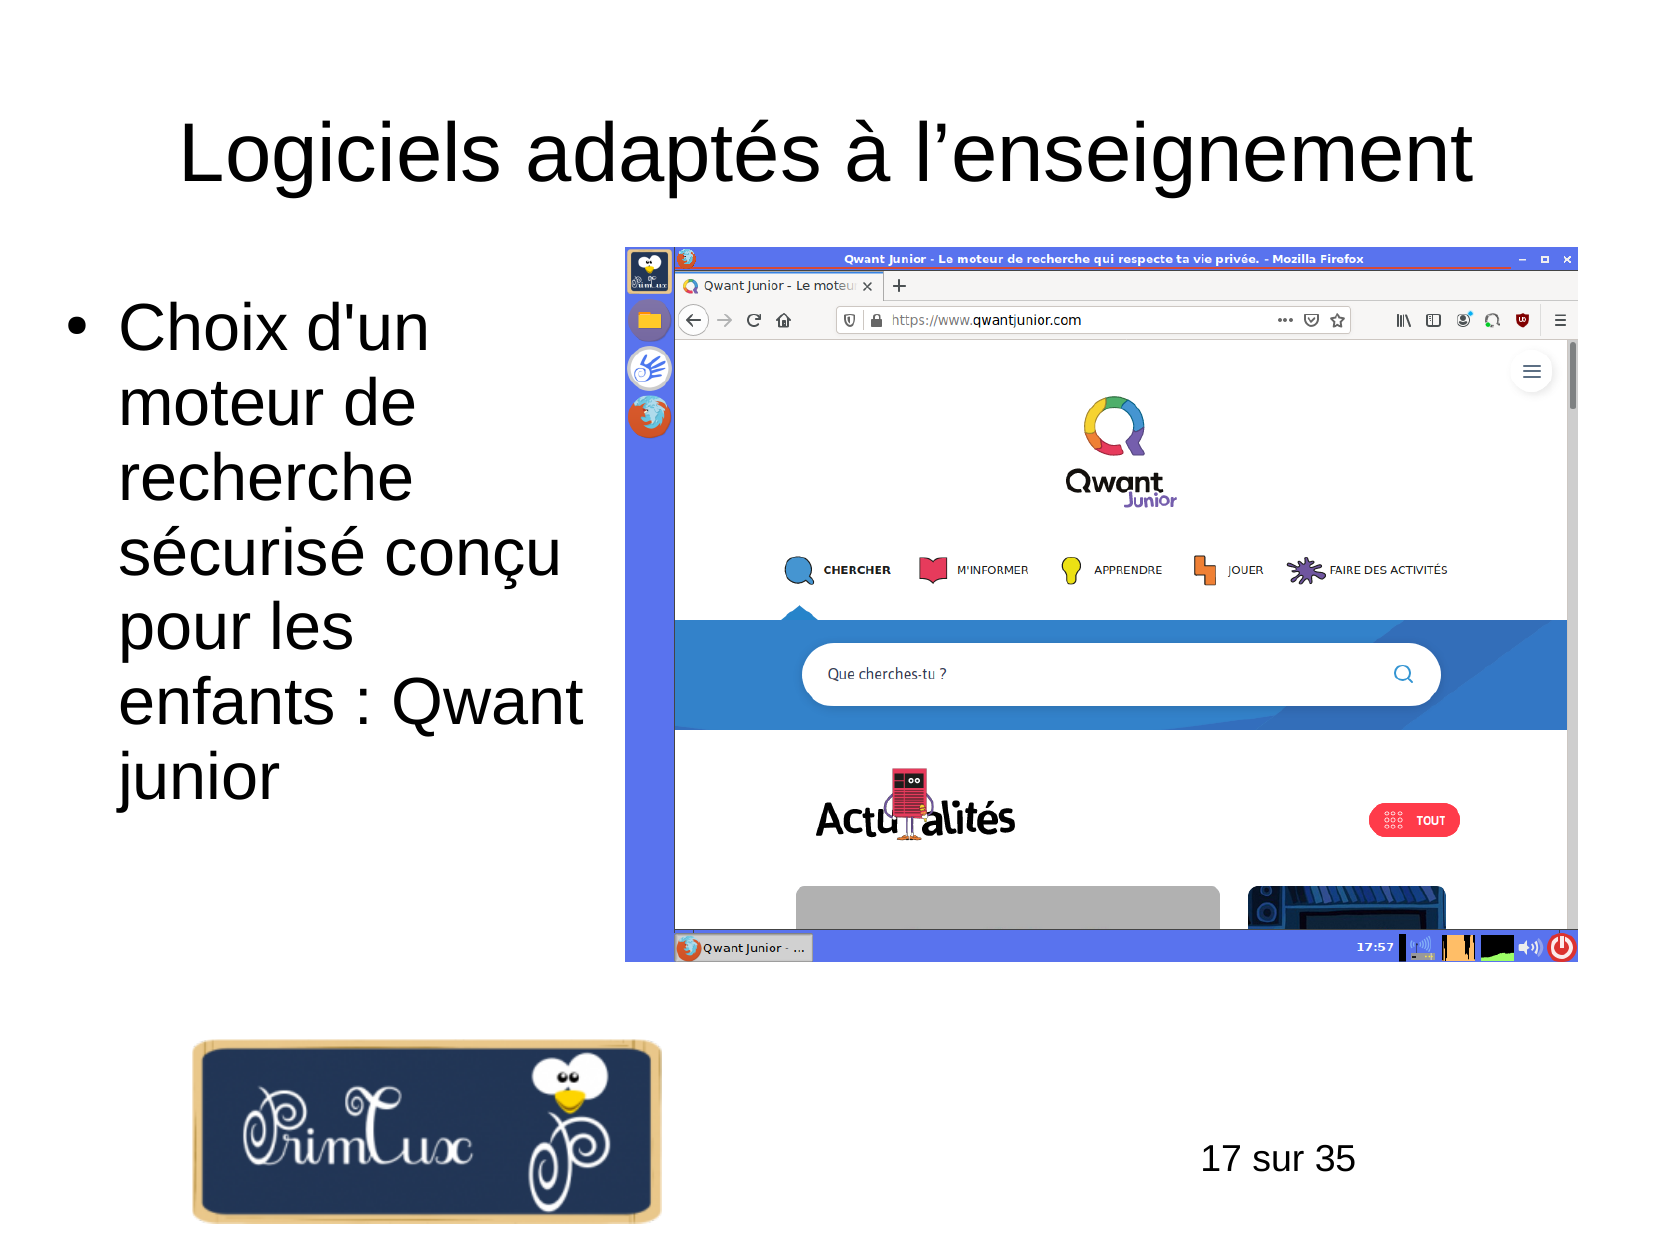

# Logiciels adaptés à l’enseignement
Choix d'un moteur de recherche sécurisé conçu pour les enfants : Qwant junior